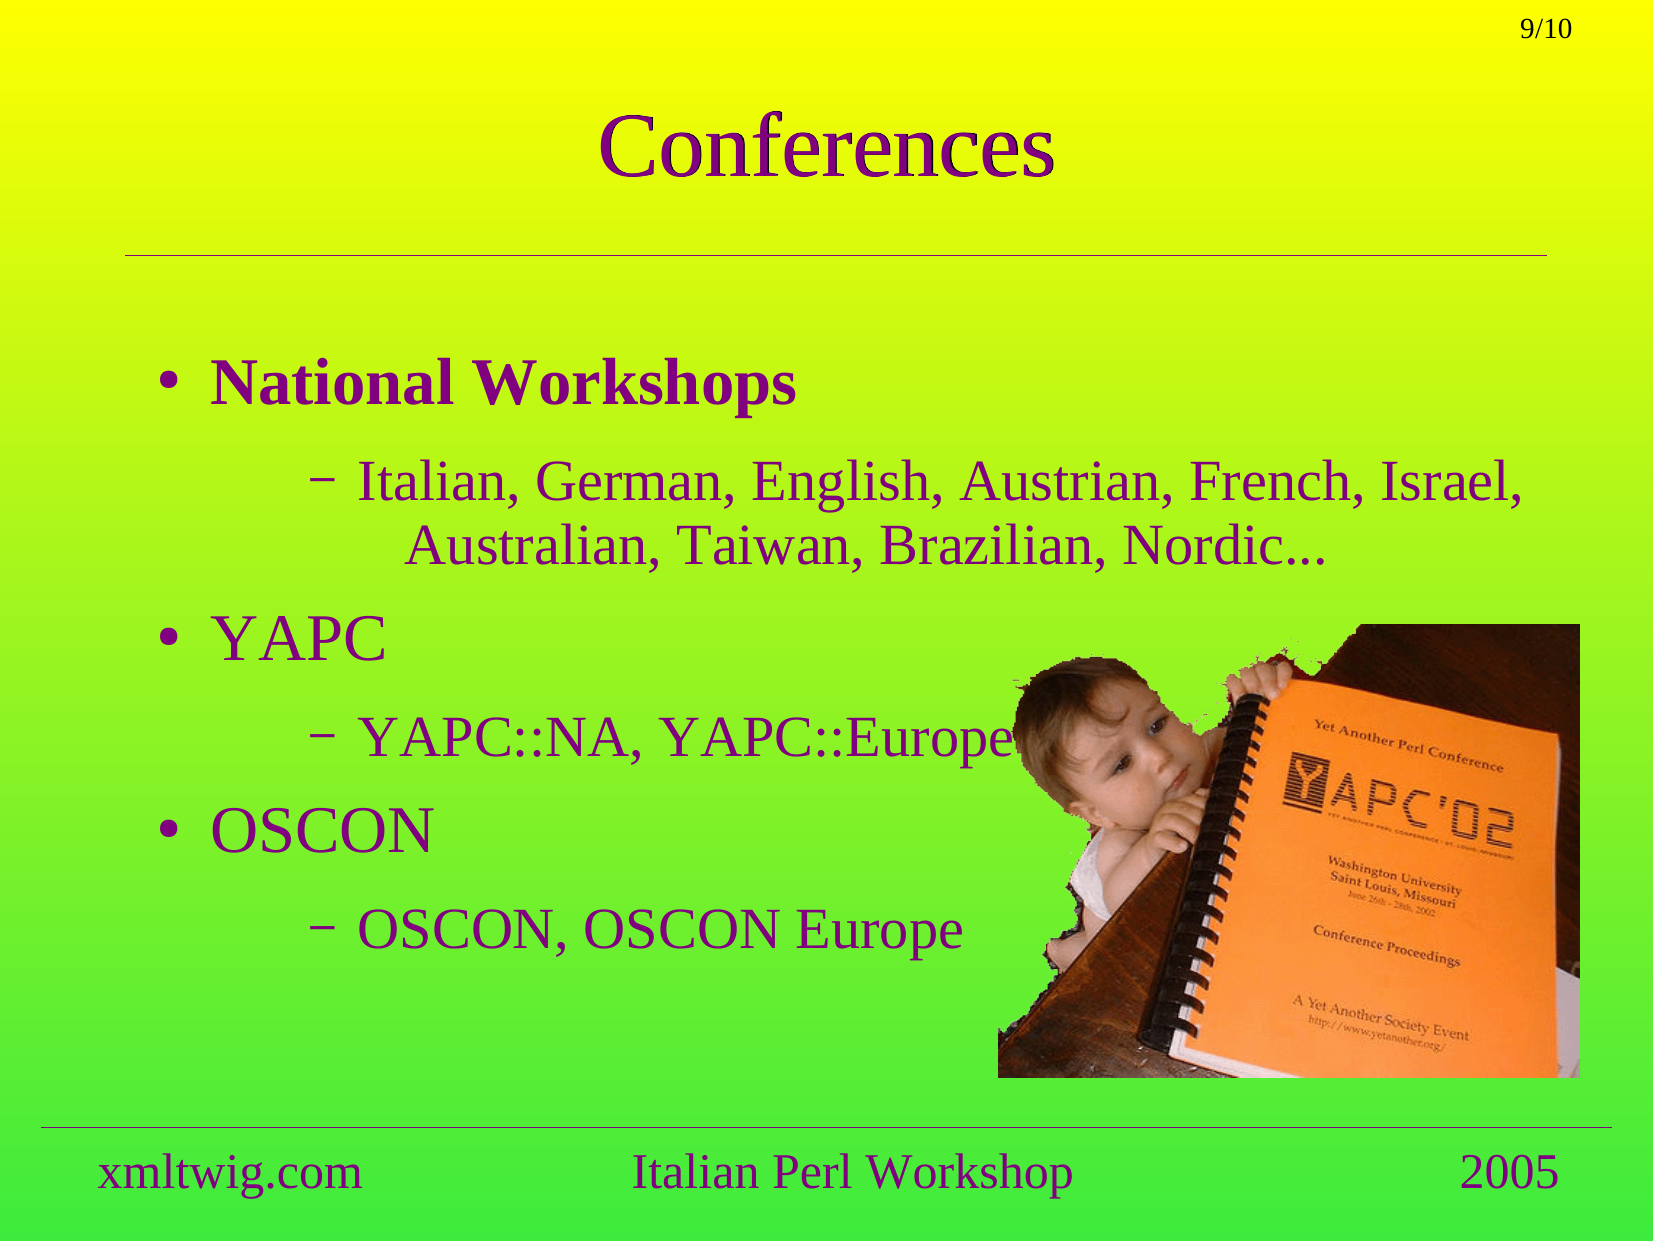

# Conferences
National Workshops
Italian, German, English, Austrian, French, Israel, Australian, Taiwan, Brazilian, Nordic...
YAPC
YAPC::NA, YAPC::Europe
OSCON
OSCON, OSCON Europe